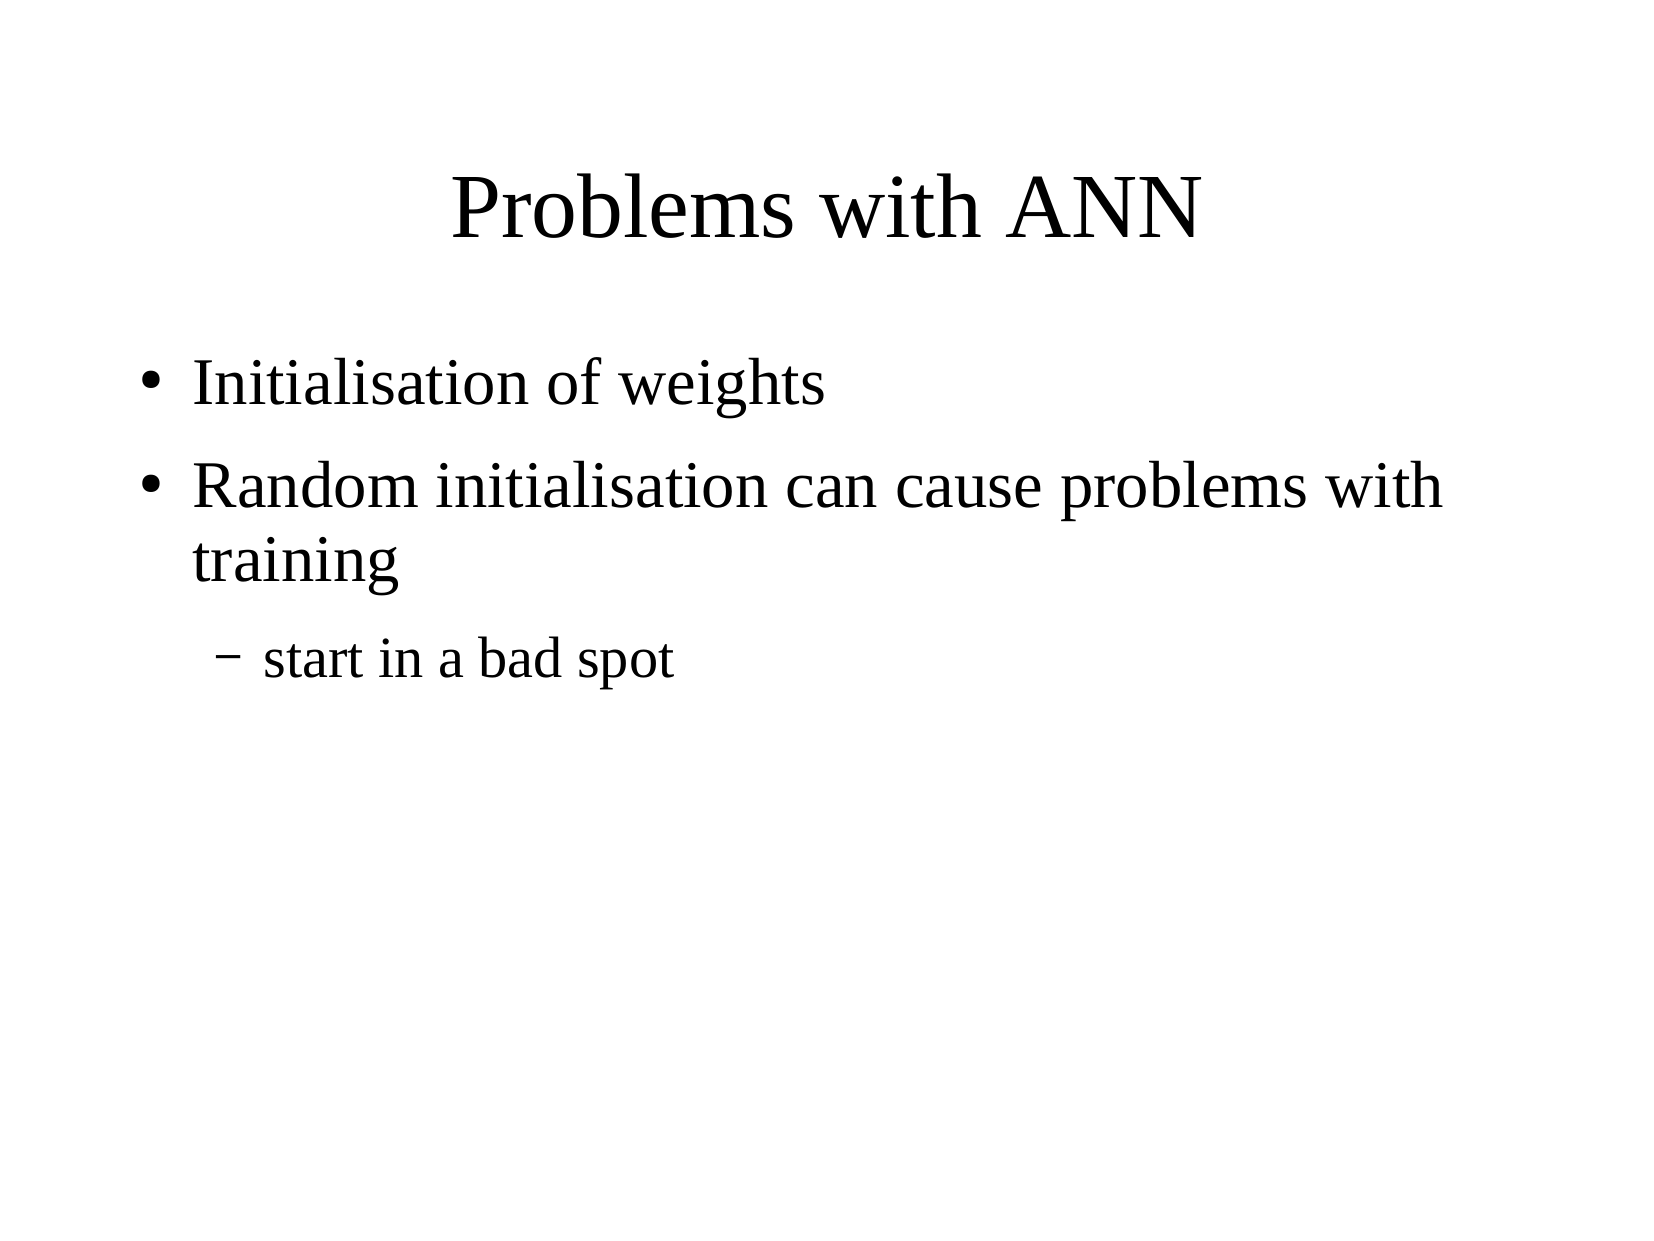

# Problems with ANN
Initialisation of weights
Random initialisation can cause problems with training
start in a bad spot